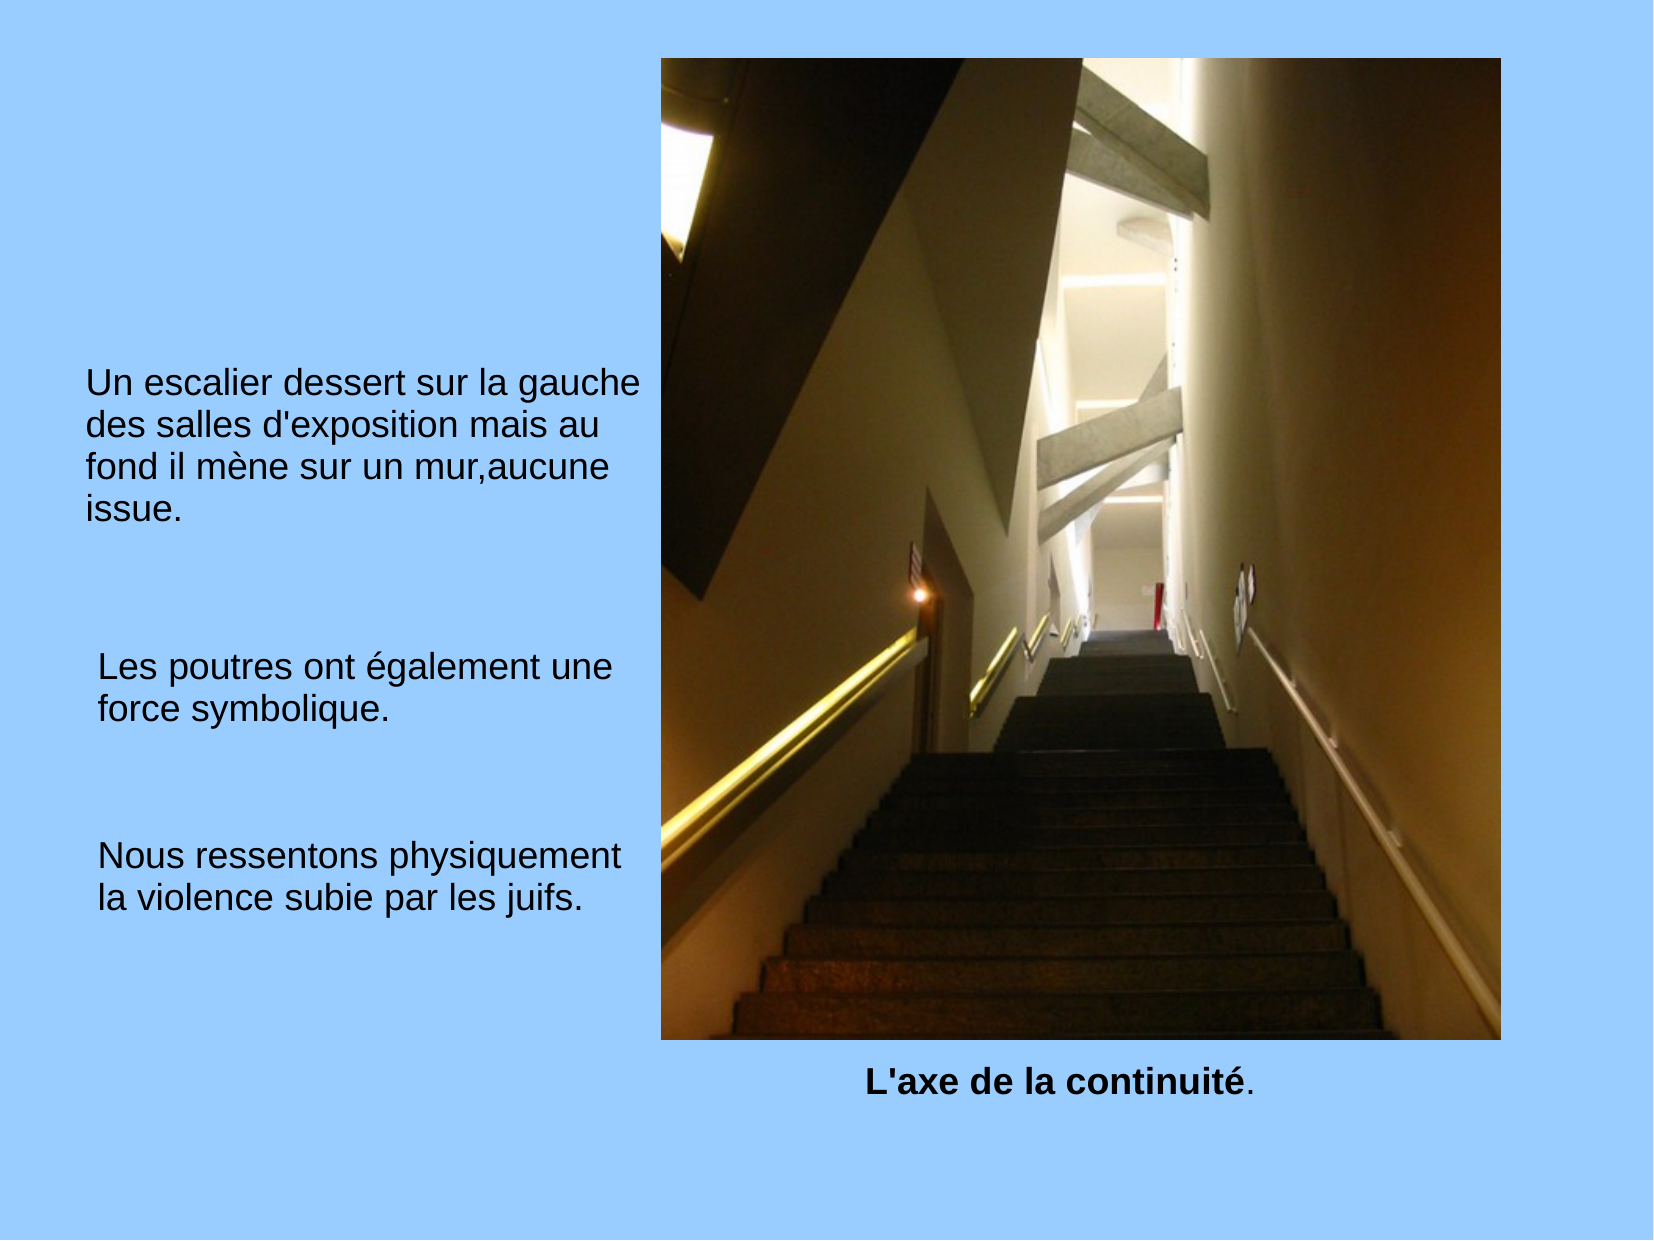

Un escalier dessert sur la gauche
des salles d'exposition mais au
fond il mène sur un mur,aucune
issue.
Les poutres ont également une
force symbolique.
Nous ressentons physiquement
la violence subie par les juifs.
L'axe de la continuité.